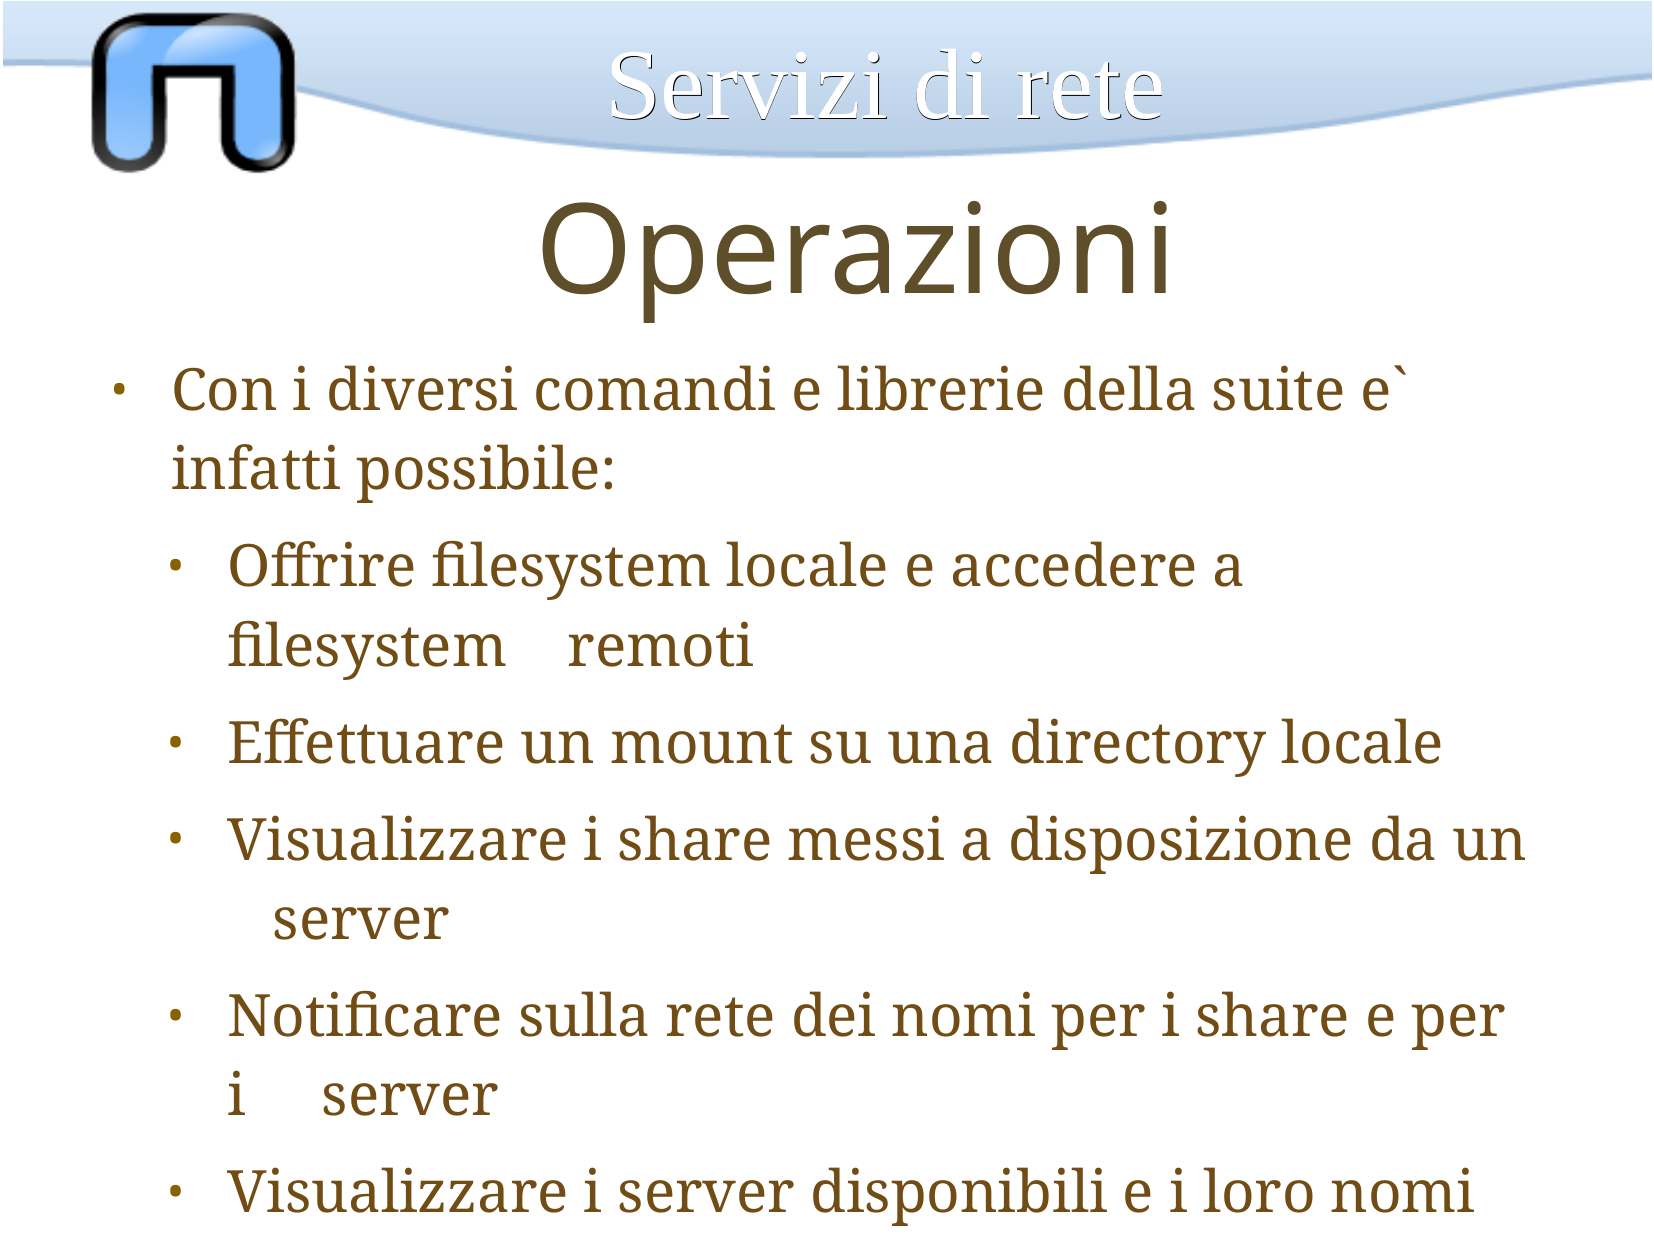

Servizi di rete
Operazioni
# Con i diversi comandi e librerie della suite e` infatti possibile:
Offrire filesystem locale e accedere a filesystem remoti
Effettuare un mount su una directory locale
Visualizzare i share messi a disposizione da un server
Notificare sulla rete dei nomi per i share e per i server
Visualizzare i server disponibili e i loro nomi